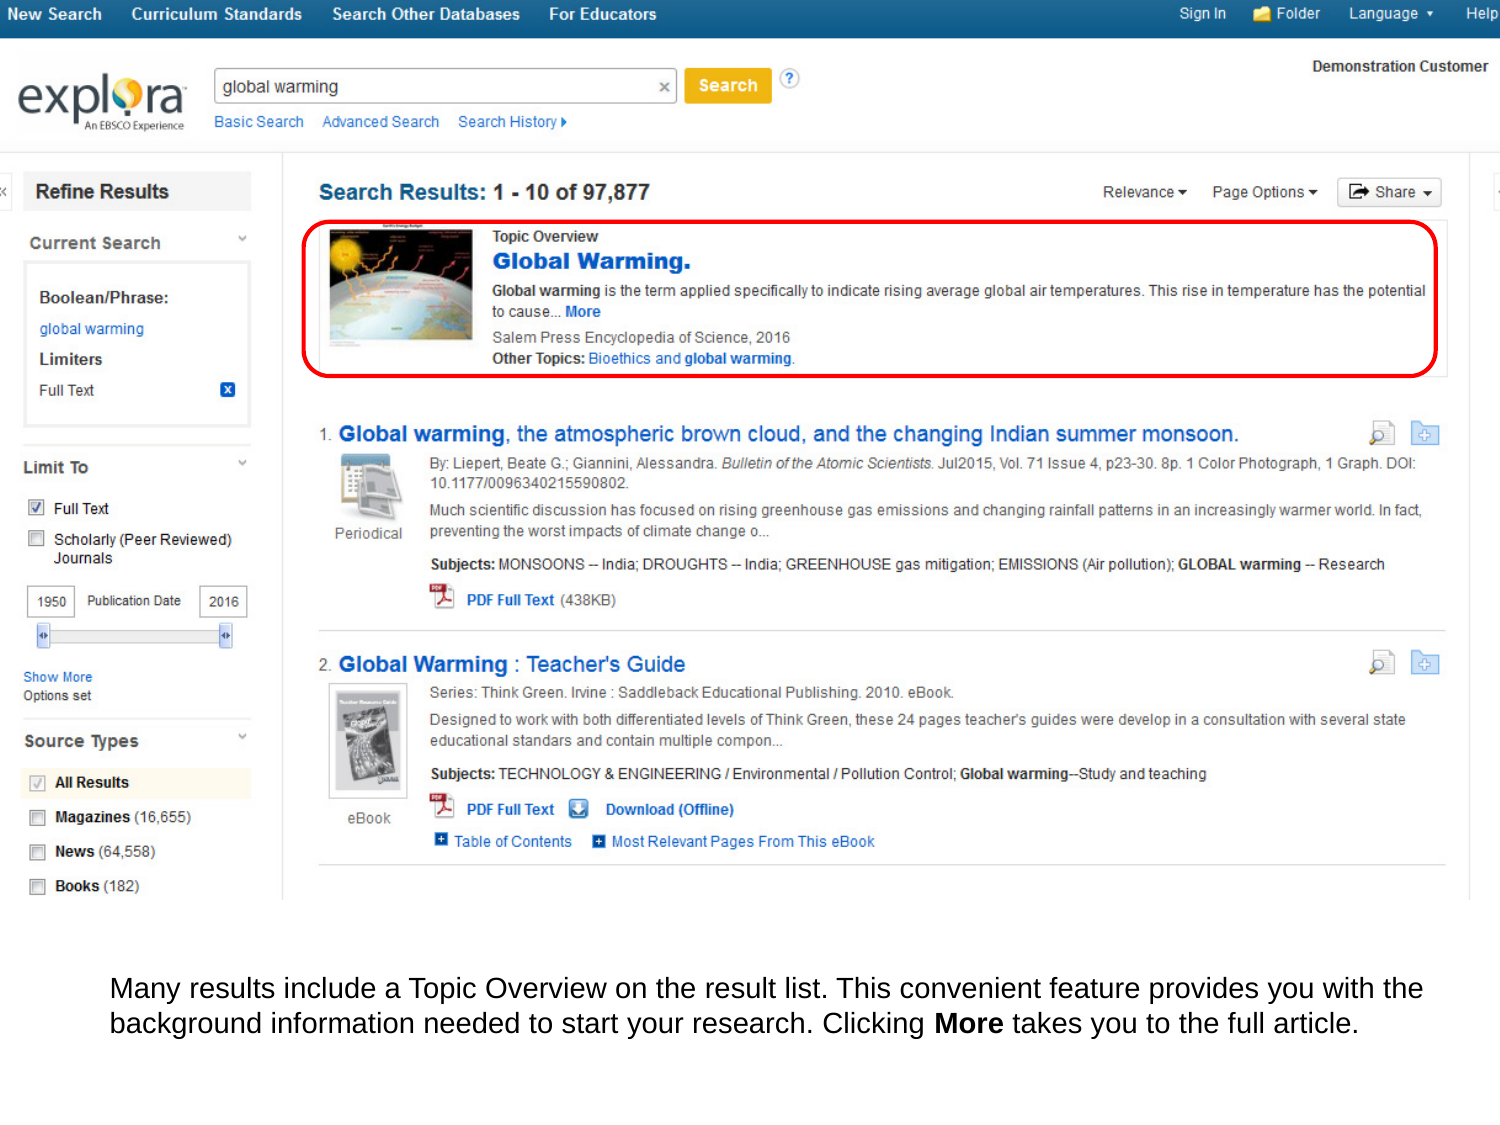

Many results include a Topic Overview on the result list. This convenient feature provides you with the background information needed to start your research. Clicking More takes you to the full article.